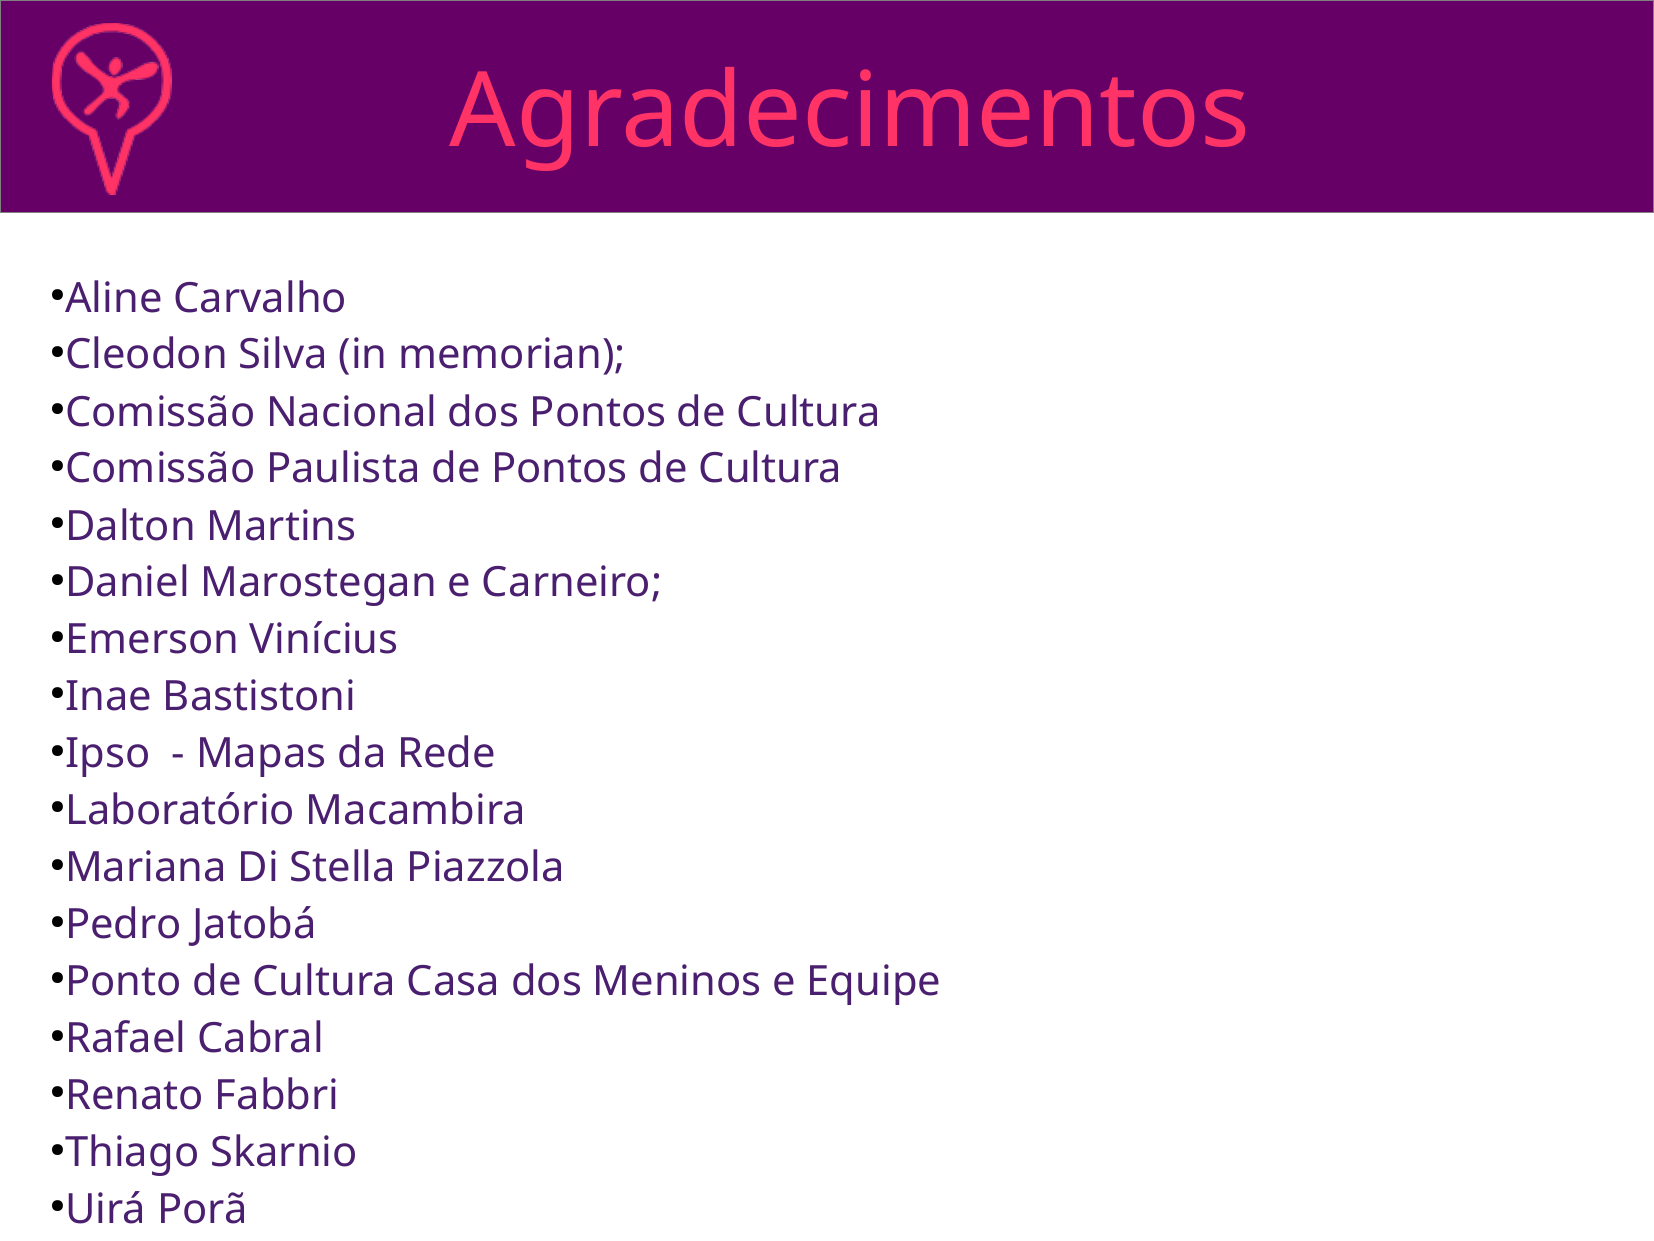

Agradecimentos
#
Aline Carvalho
Cleodon Silva (in memorian);
Comissão Nacional dos Pontos de Cultura
Comissão Paulista de Pontos de Cultura
Dalton Martins
Daniel Marostegan e Carneiro;
Emerson Vinícius
Inae Bastistoni
Ipso - Mapas da Rede
Laboratório Macambira
Mariana Di Stella Piazzola
Pedro Jatobá
Ponto de Cultura Casa dos Meninos e Equipe
Rafael Cabral
Renato Fabbri
Thiago Skarnio
Uirá Porã
Valéria Lambrea